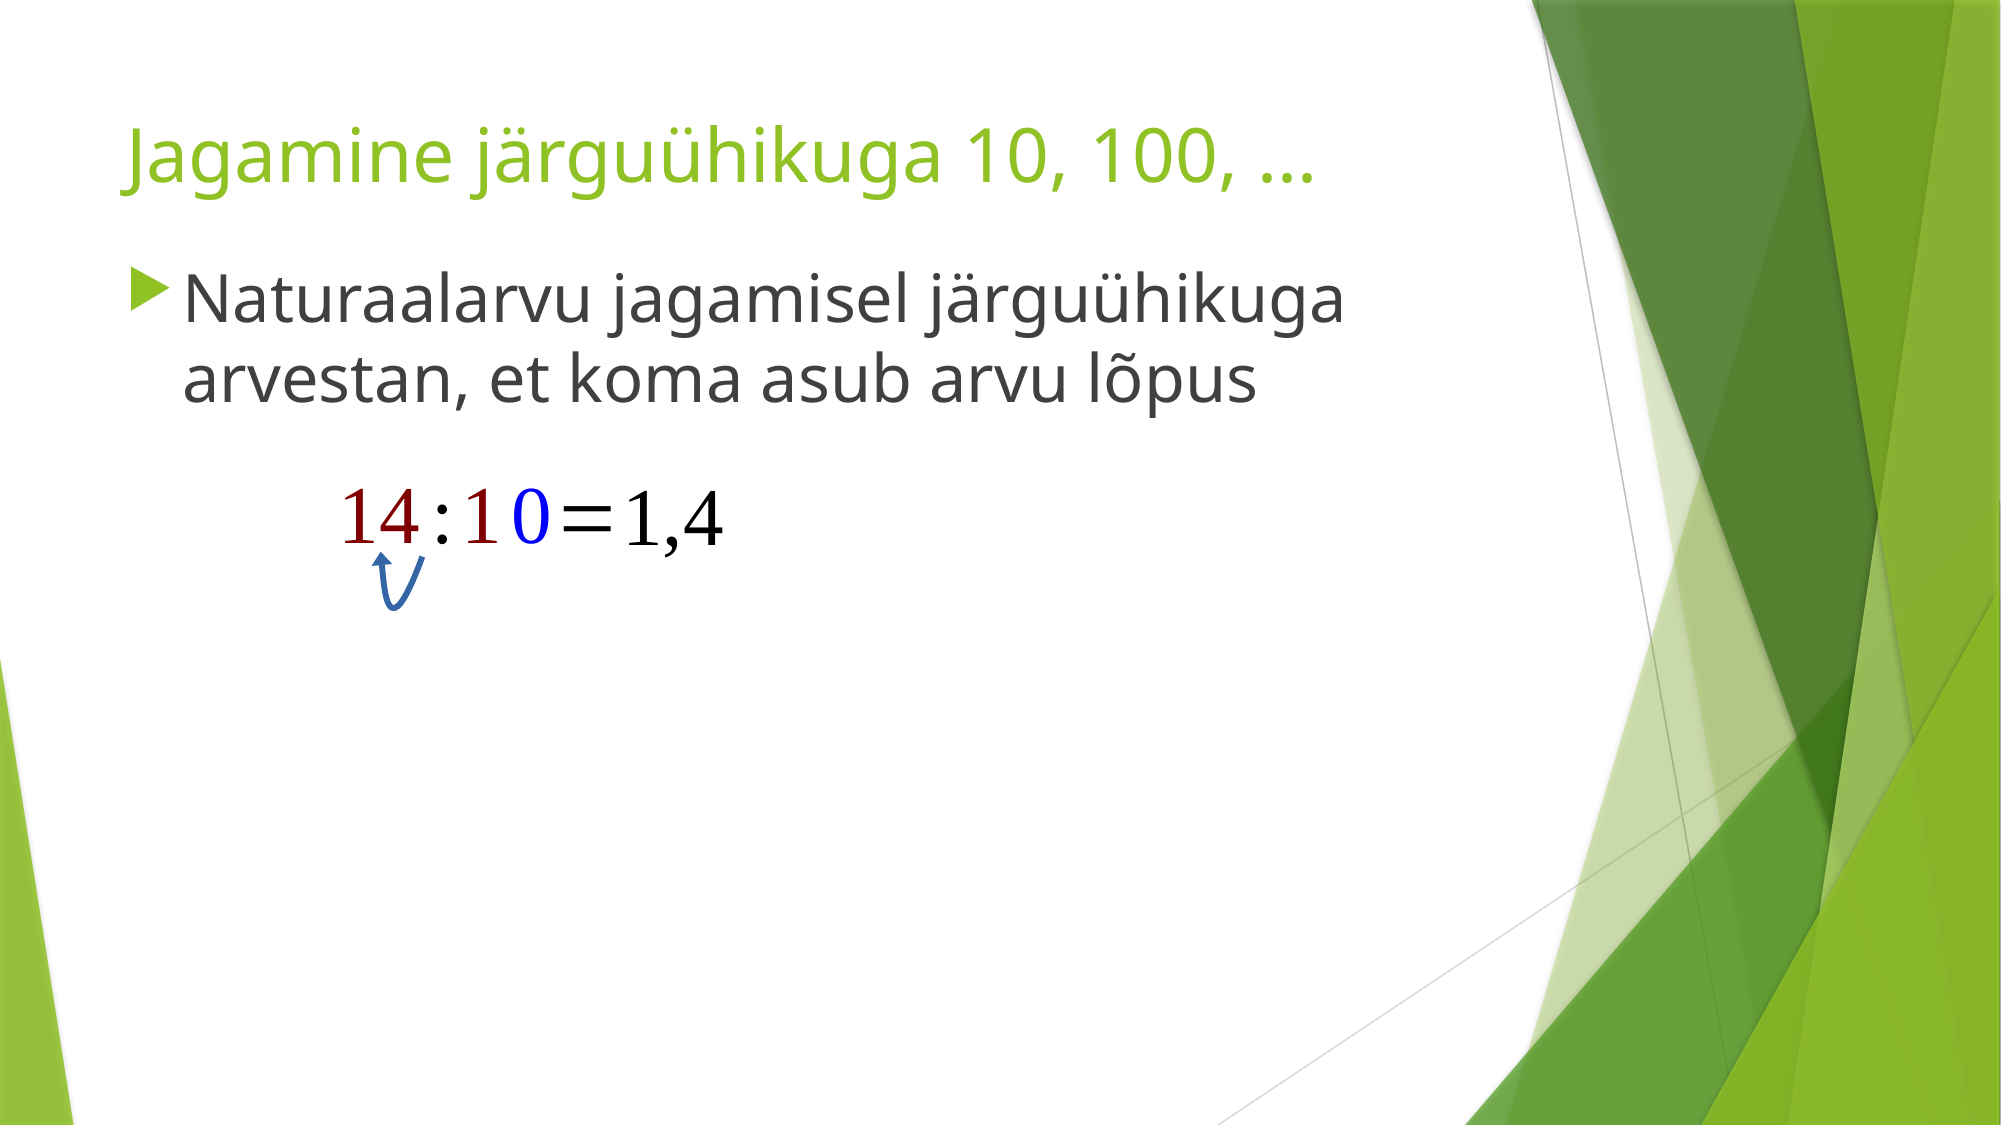

# Jagamine järguühikuga 10, 100, ...
Naturaalarvu jagamisel järguühikuga arvestan, et koma asub arvu lõpus